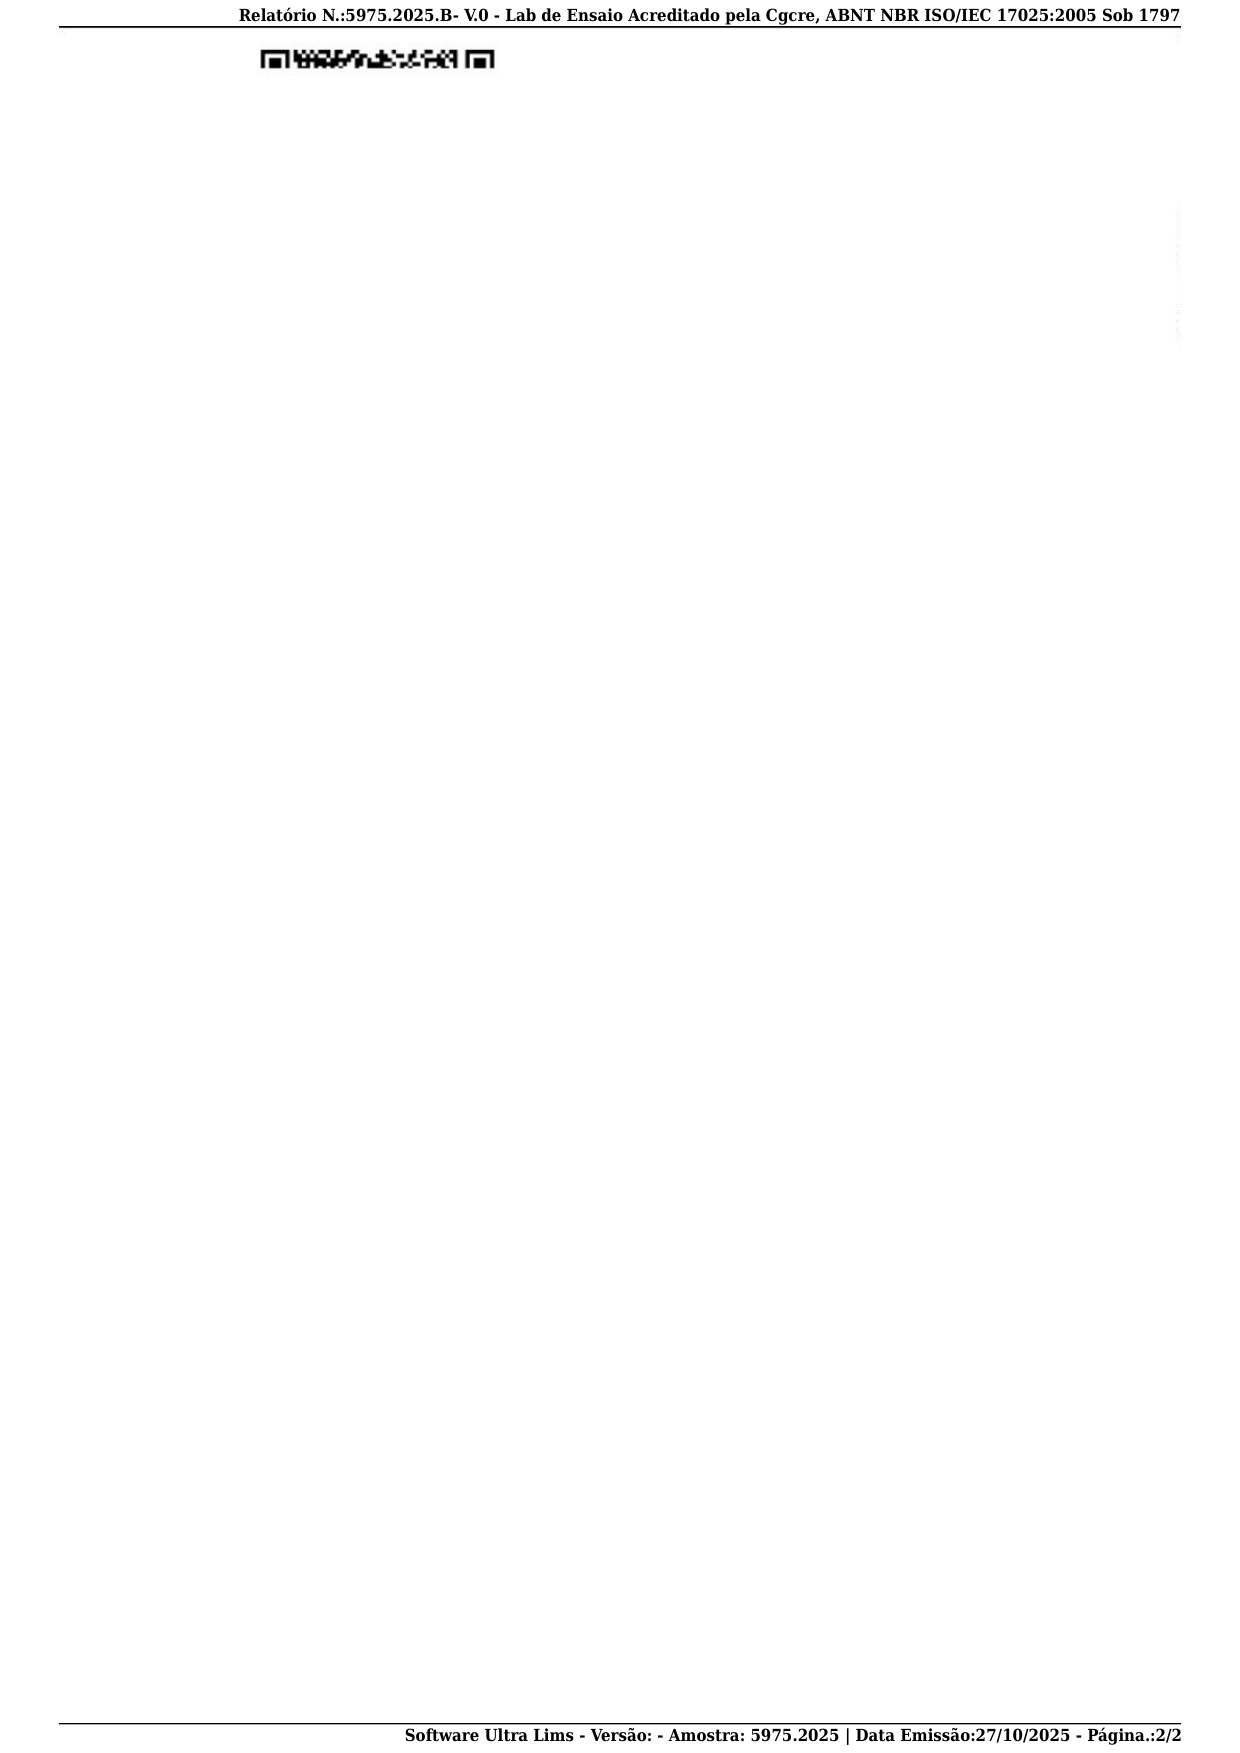

Relatório N.:5975.2025.B- V.0 - Lab de Ensaio Acreditado pela Cgcre, ABNT NBR ISO/IEC 17025:2005 Sob 1797
Software Ultra Lims - Versão: - Amostra: 5975.2025 | Data Emissão:27/10/2025 - Página.:2/2